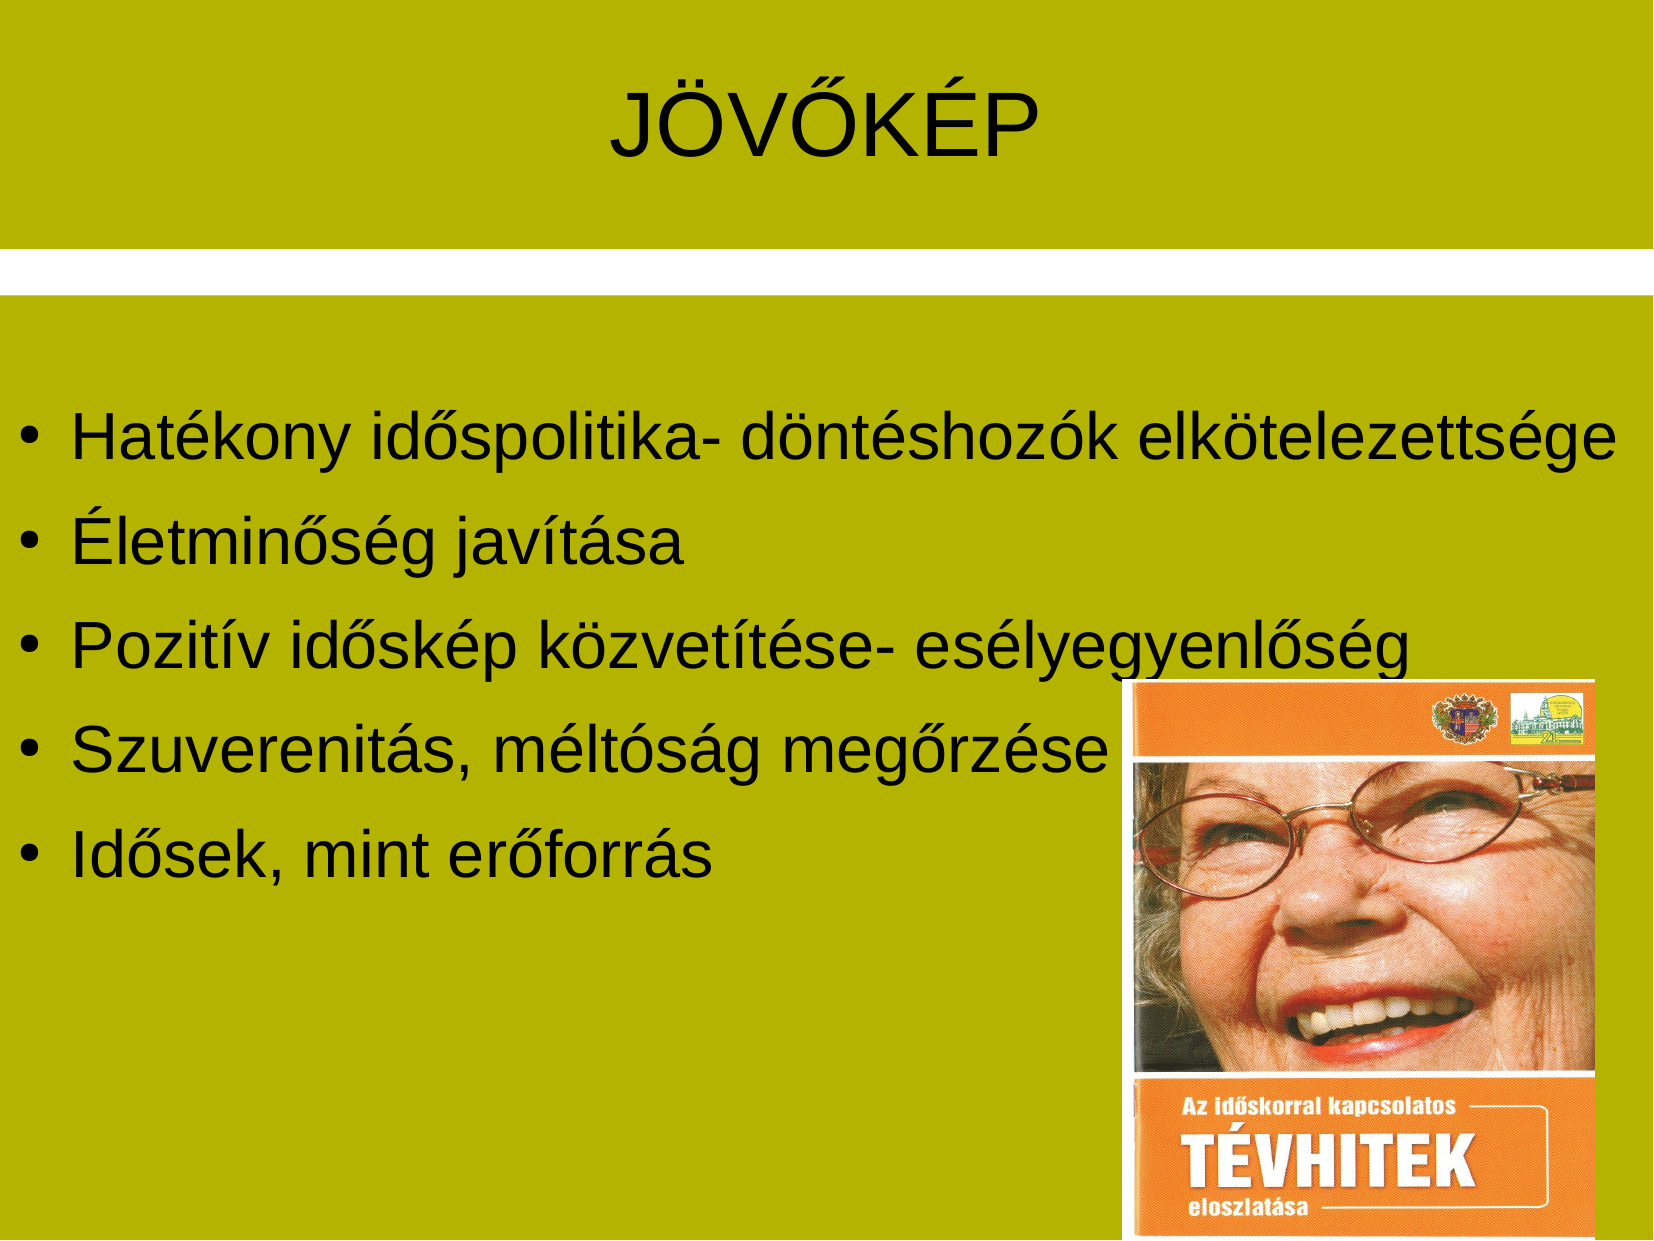

# JÖVŐKÉP
Hatékony időspolitika- döntéshozók elkötelezettsége
Életminőség javítása
Pozitív időskép közvetítése- esélyegyenlőség
Szuverenitás, méltóság megőrzése
Idősek, mint erőforrás